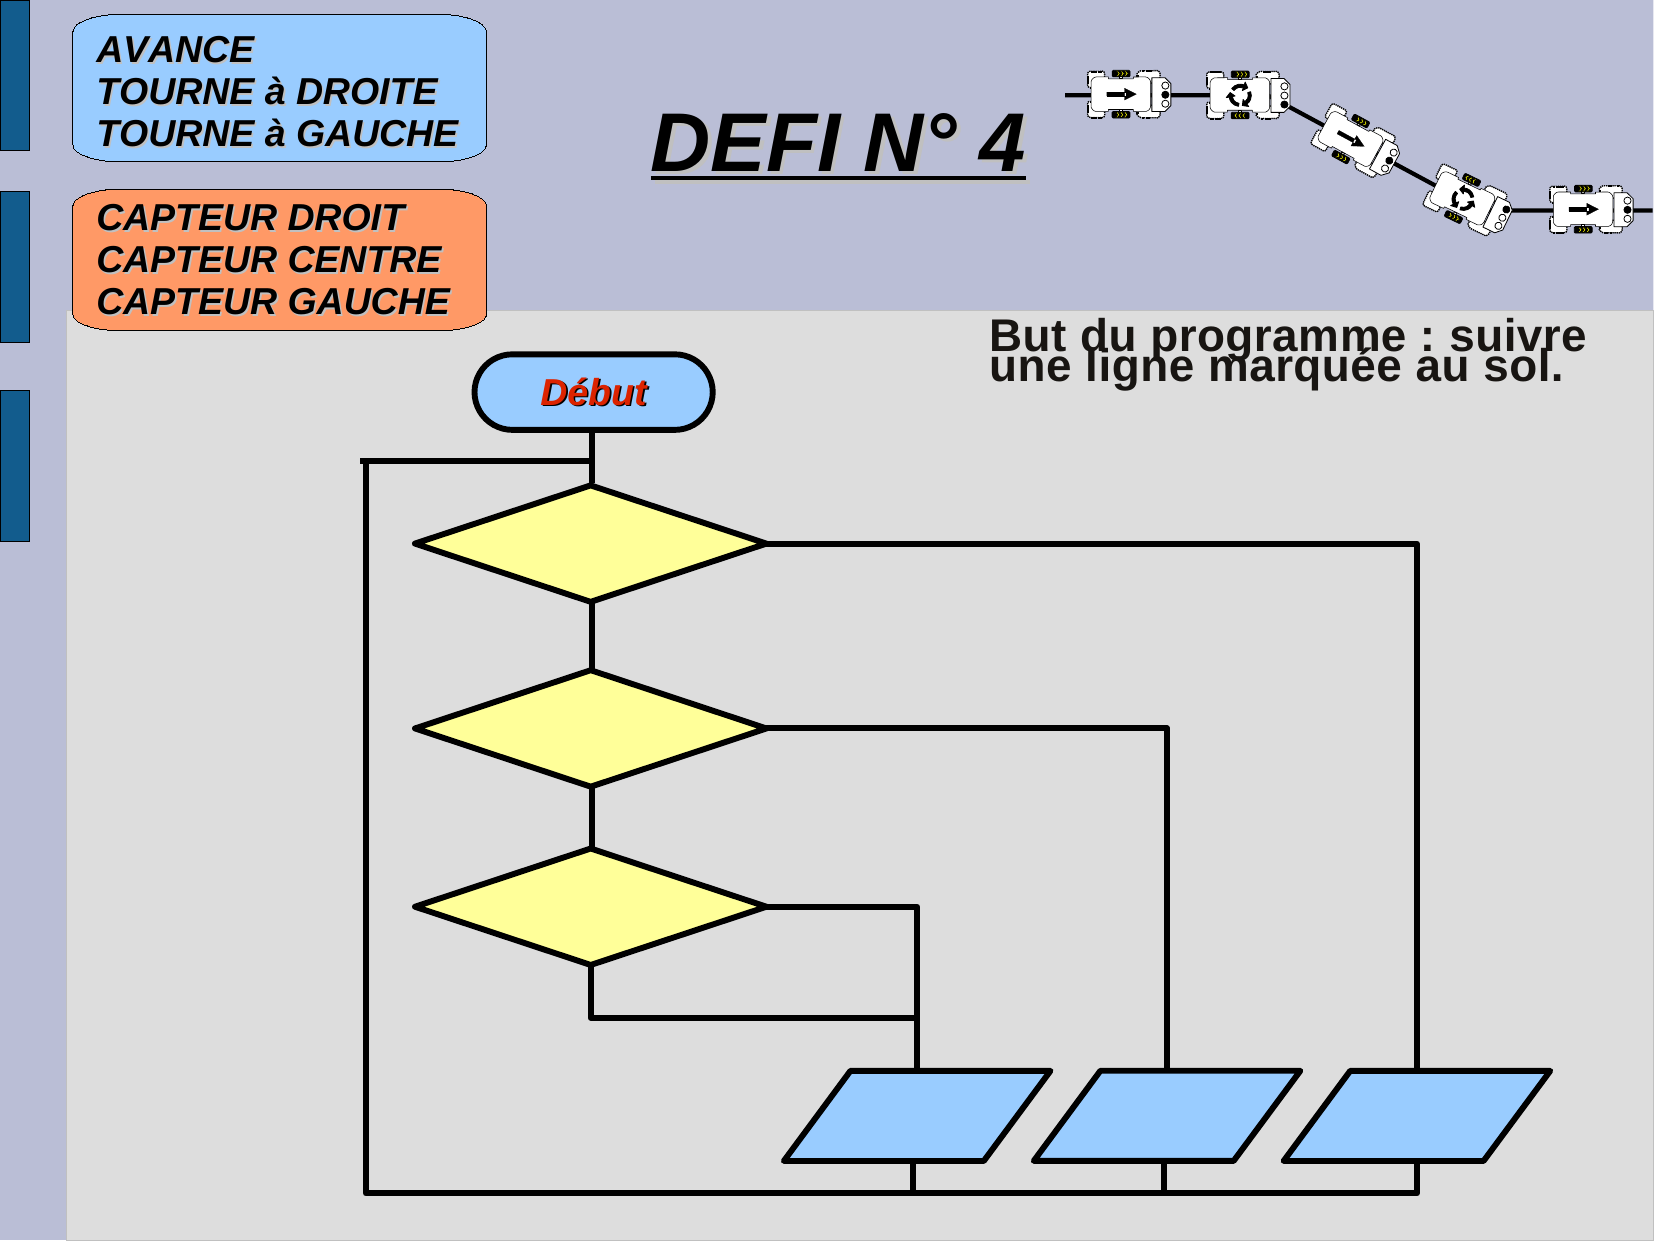

AVANCE
TOURNE à DROITE
TOURNE à GAUCHE
CAPTEUR DROIT
CAPTEUR CENTRE
CAPTEUR GAUCHE
DEFI N° 4
But du programme : suivre une ligne marquée au sol.
Début